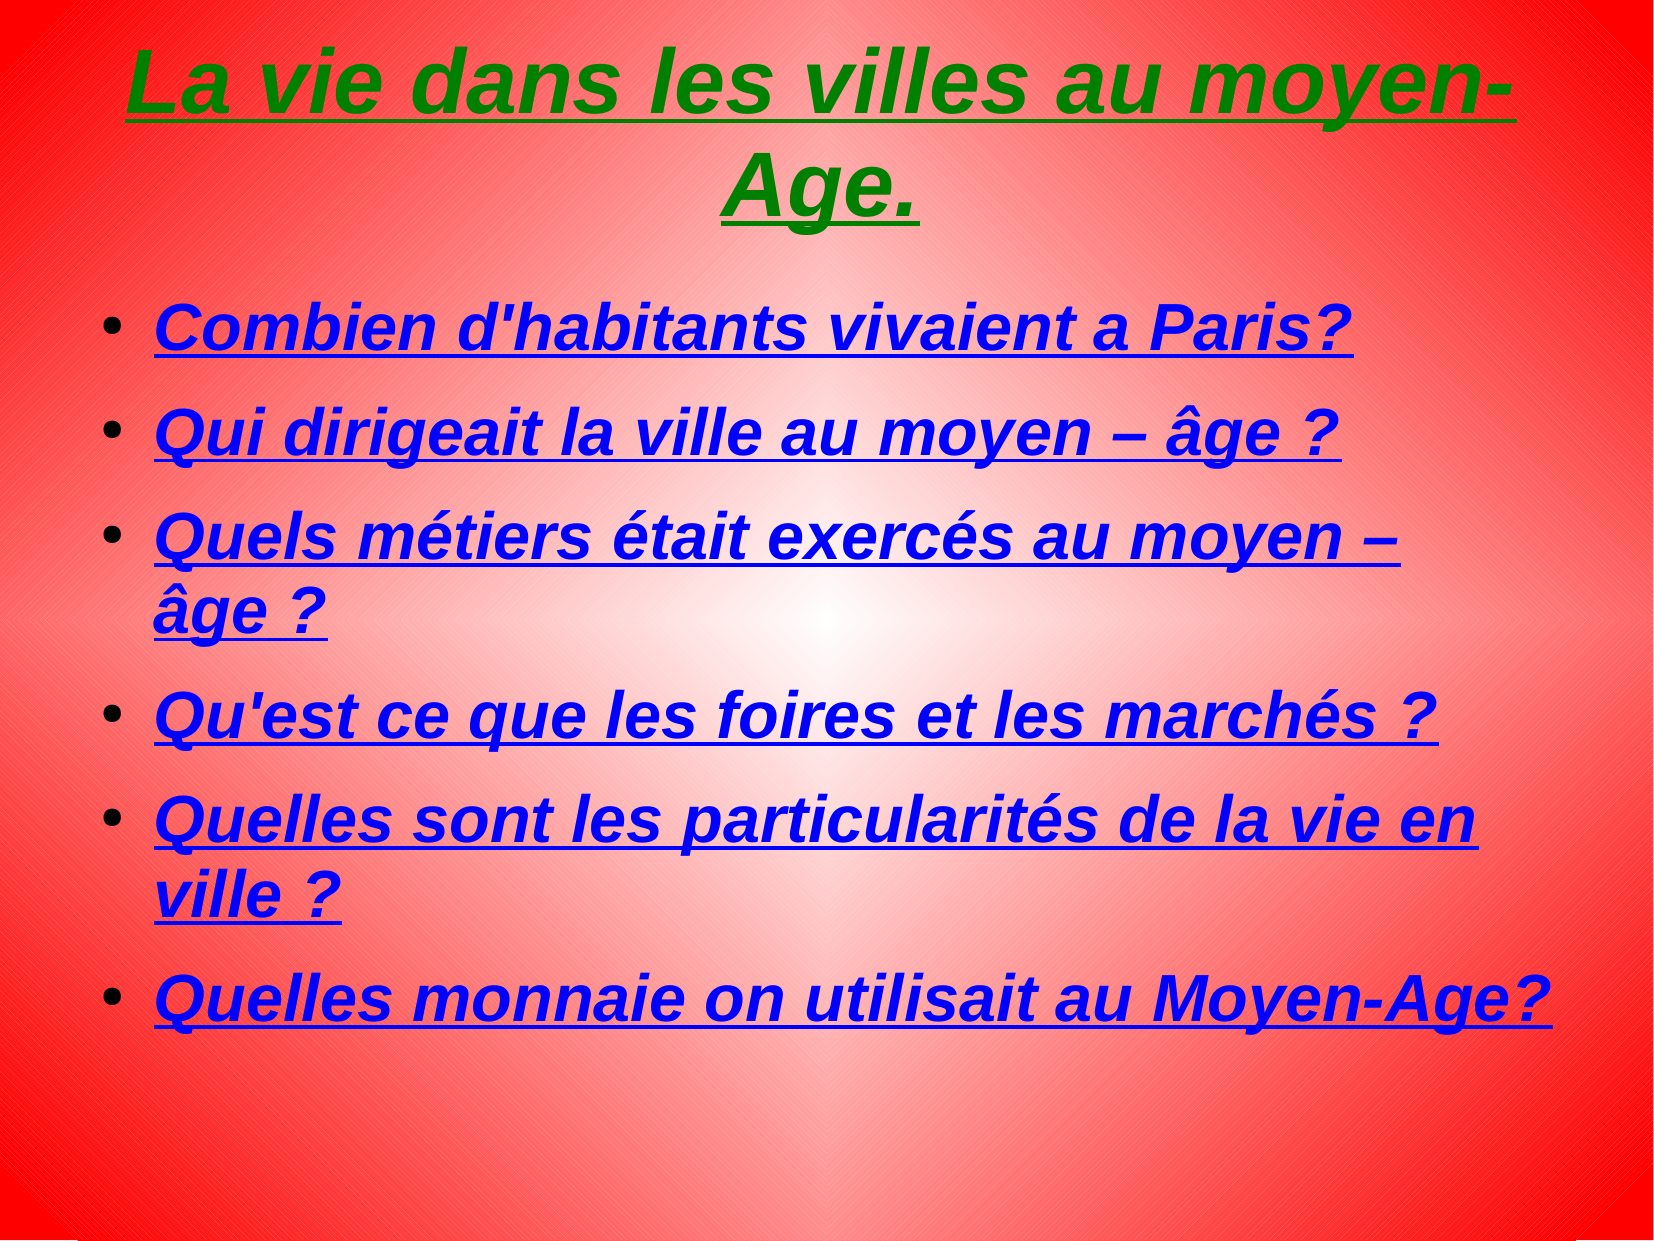

# La vie dans les villes au moyen-Age.
Combien d'habitants vivaient a Paris?
Qui dirigeait la ville au moyen – âge ?
Quels métiers était exercés au moyen – âge ?
Qu'est ce que les foires et les marchés ?
Quelles sont les particularités de la vie en ville ?
Quelles monnaie on utilisait au Moyen-Age?